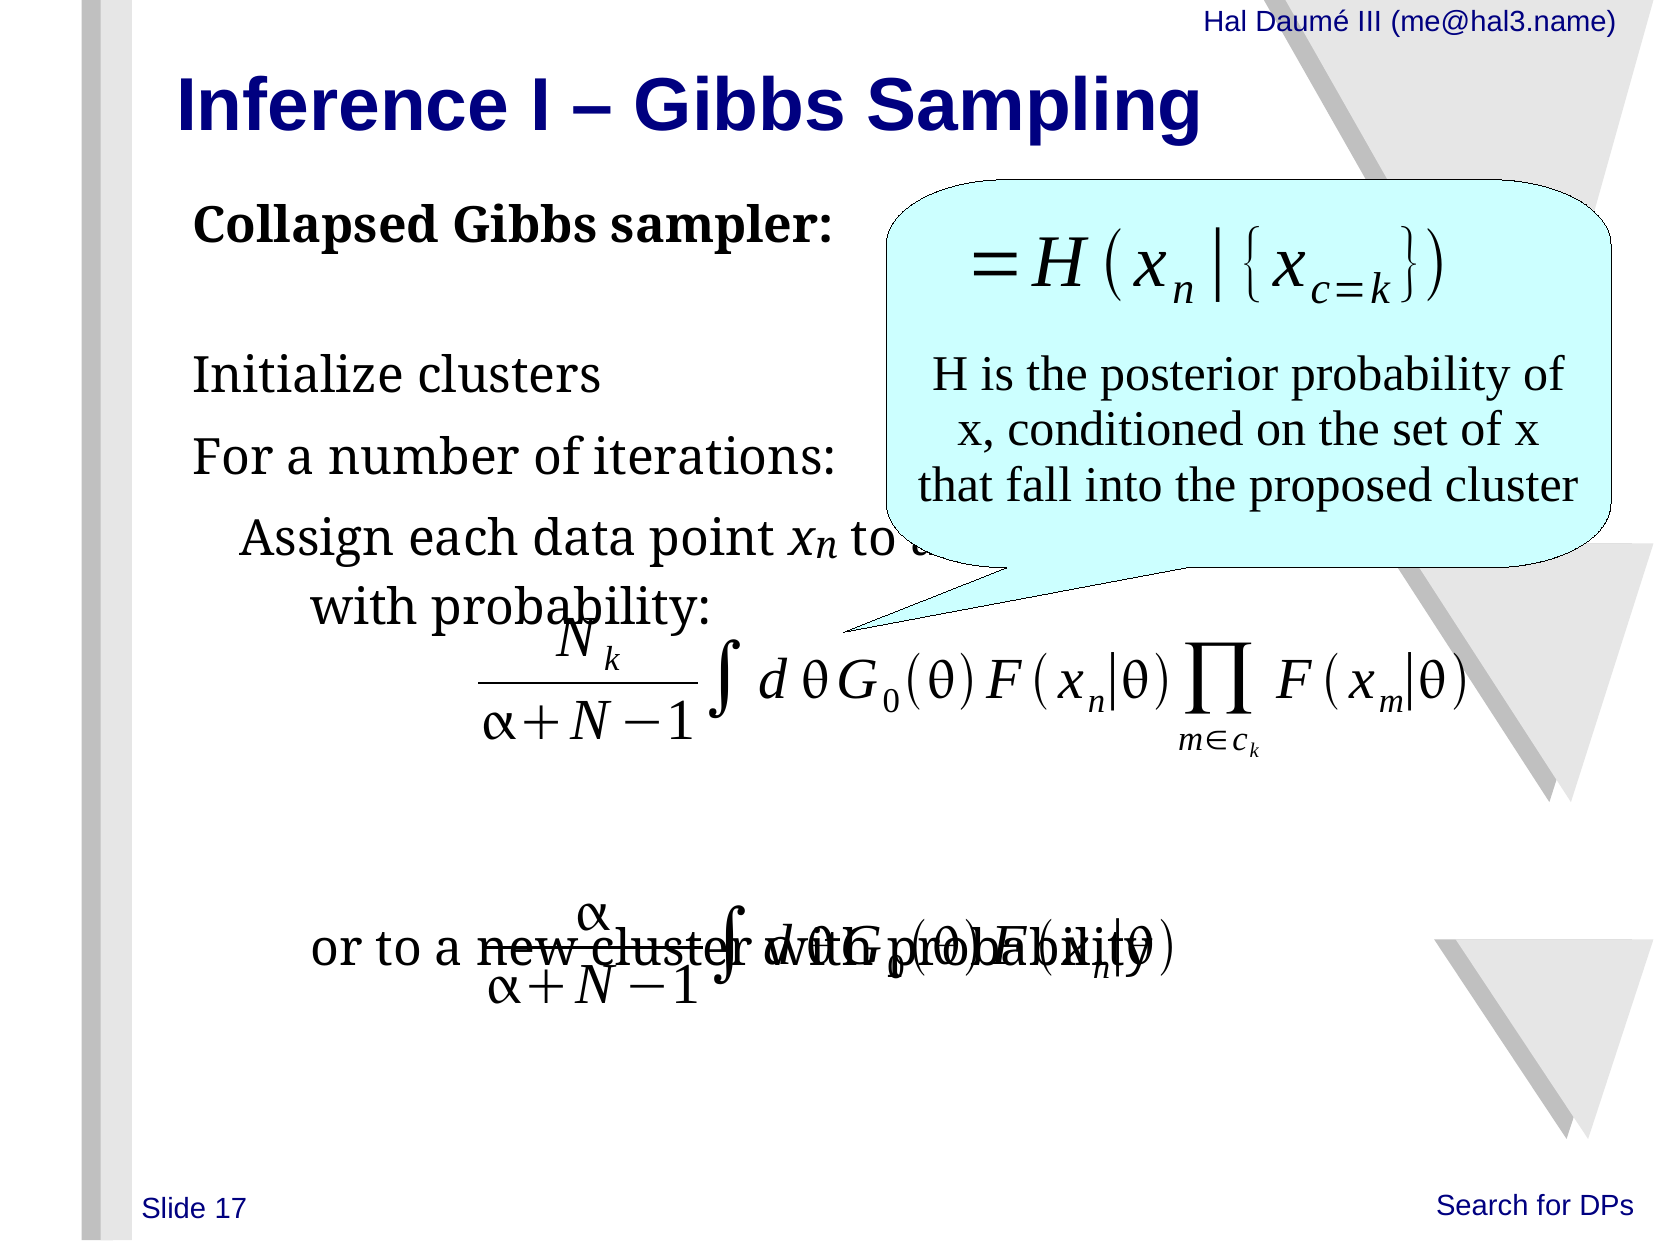

# Inference I – Gibbs Sampling
H is the posterior probability of
x, conditioned on the set of x
that fall into the proposed cluster
Collapsed Gibbs sampler:
Initialize clusters
For a number of iterations:
Assign each data point xn to an existing cluster ck with probability:
or to a new cluster with probability